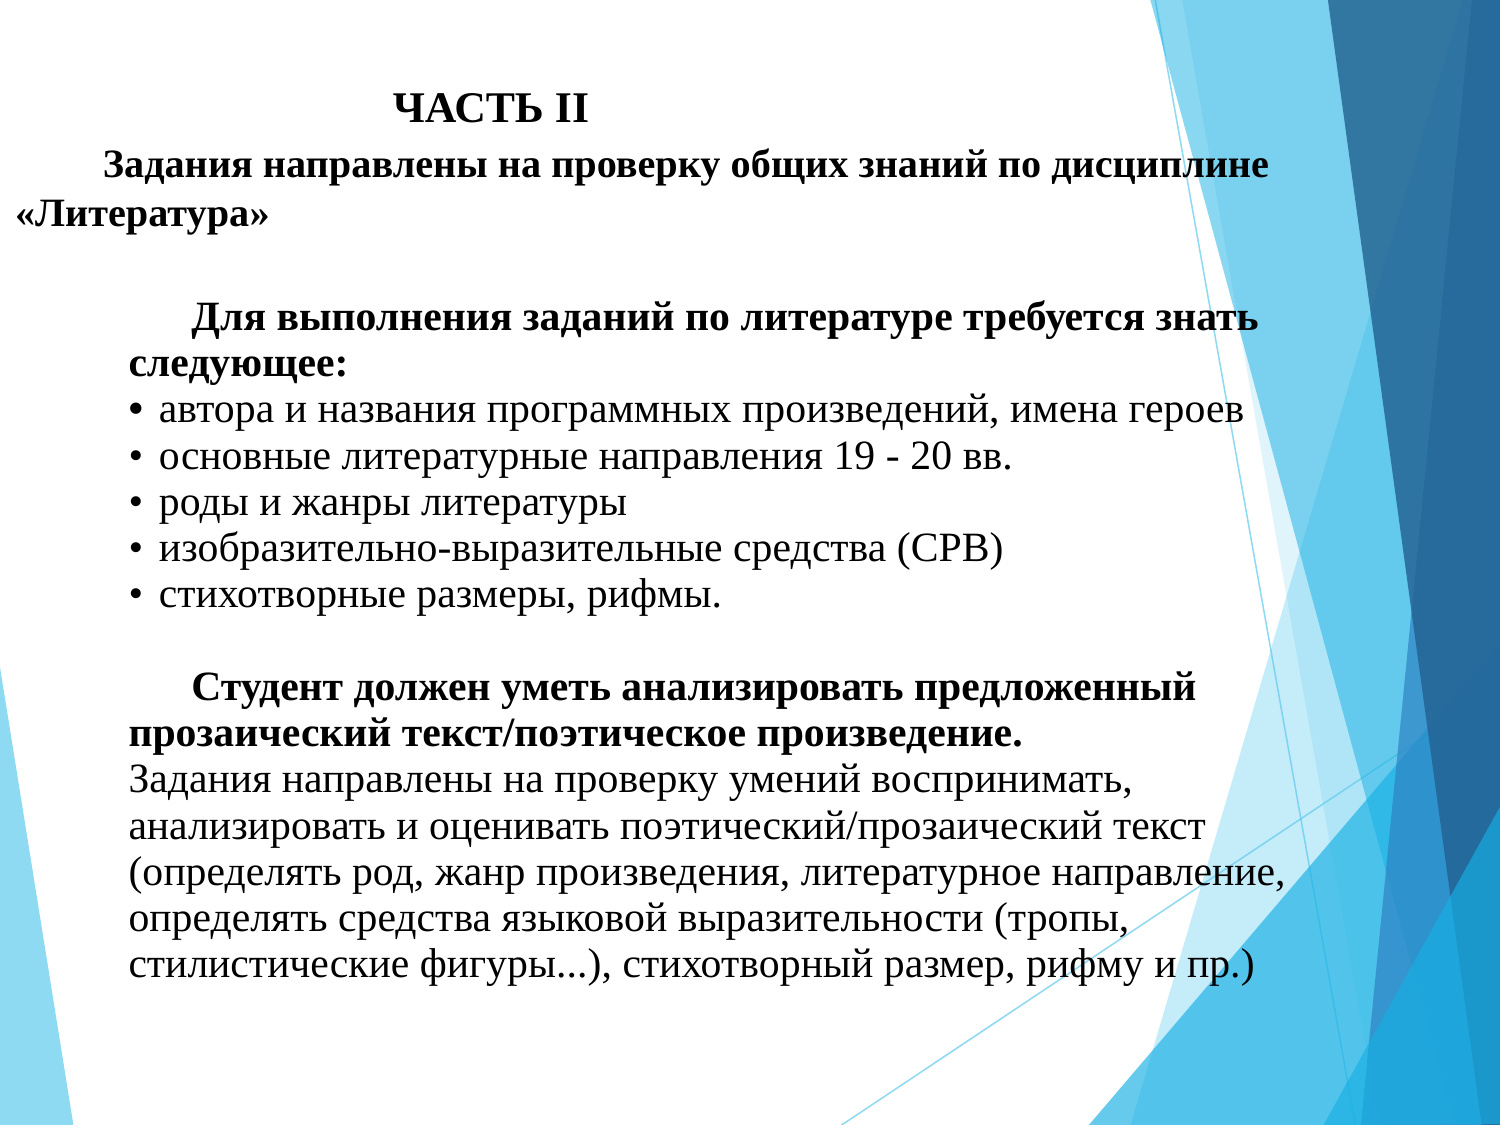

# ЧАСТЬ II Задания направлены на проверку общих знаний по дисциплине «Литература»
 Для выполнения заданий по литературе требуется знать следующее:
•	автора и названия программных произведений, имена героев
•	основные литературные направления 19 - 20 вв.
•	роды и жанры литературы
•	изобразительно-выразительные средства (СРВ)
•	стихотворные размеры, рифмы.
 Студент должен уметь анализировать предложенный прозаический текст/поэтическое произведение.
Задания направлены на проверку умений воспринимать, анализировать и оценивать поэтический/прозаический текст (определять род, жанр произведения, литературное направление, определять средства языковой выразительности (тропы, стилистические фигуры...), стихотворный размер, рифму и пр.)